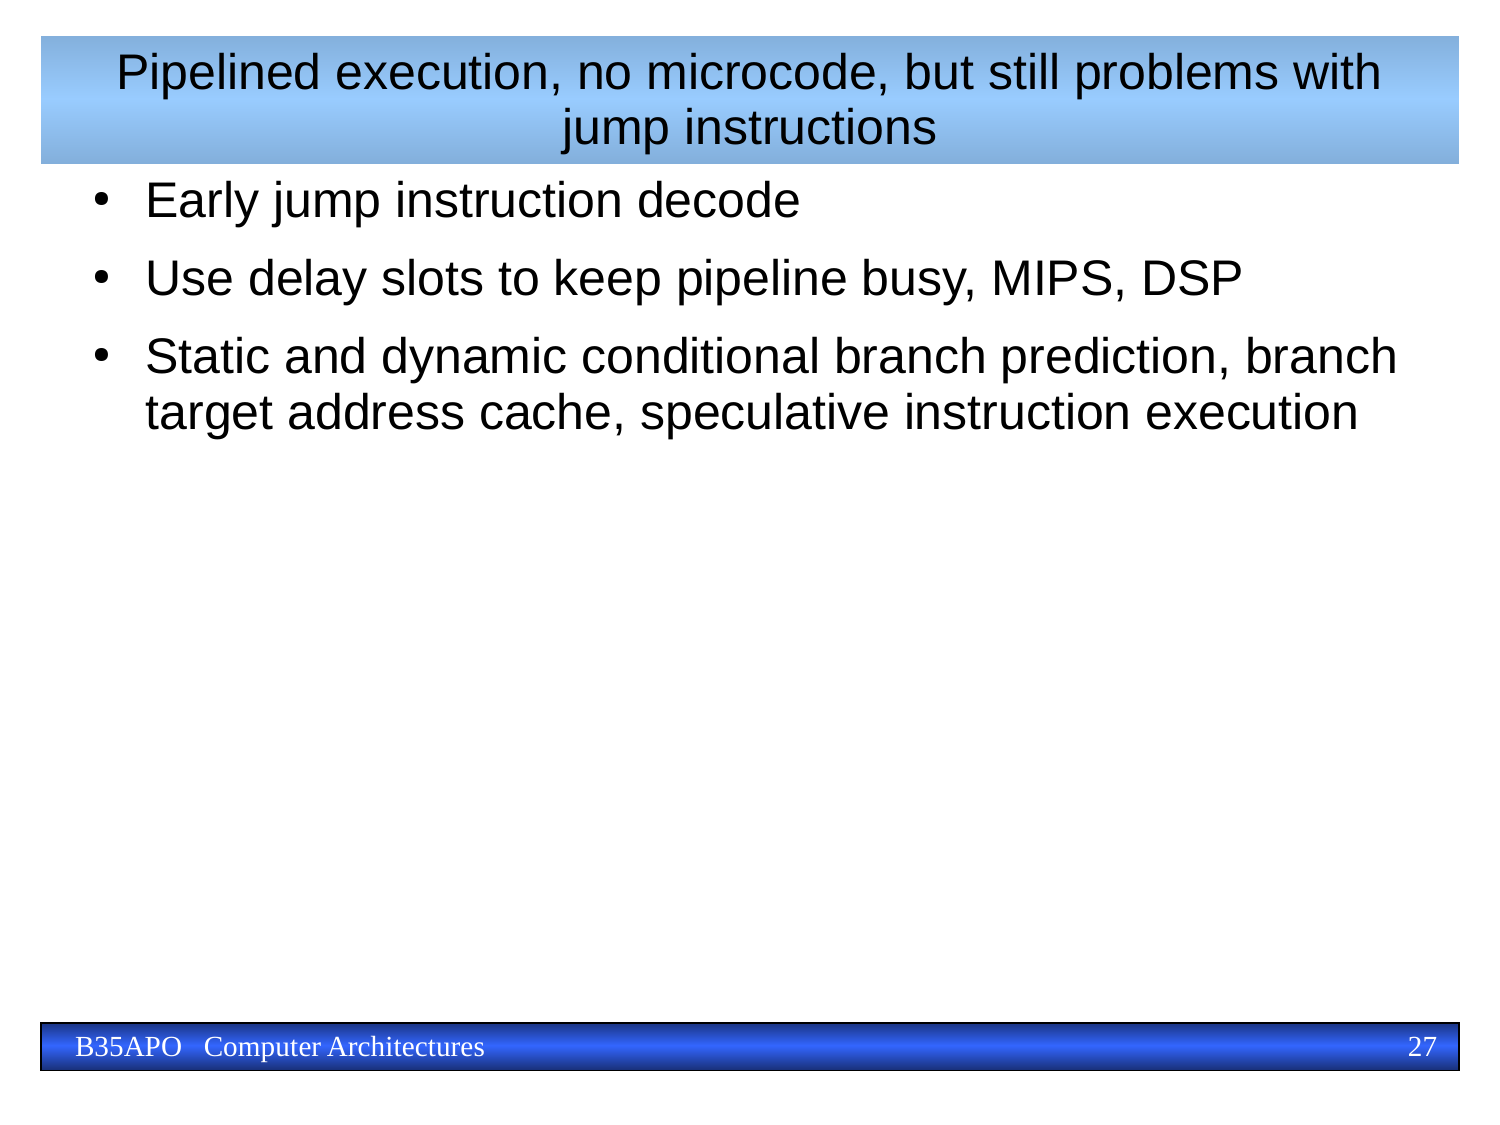

# Pipelined execution, no microcode, but still problems with jump instructions
Early jump instruction decode
Use delay slots to keep pipeline busy, MIPS, DSP
Static and dynamic conditional branch prediction, branch target address cache, speculative instruction execution
B35APO Computer Architectures
27